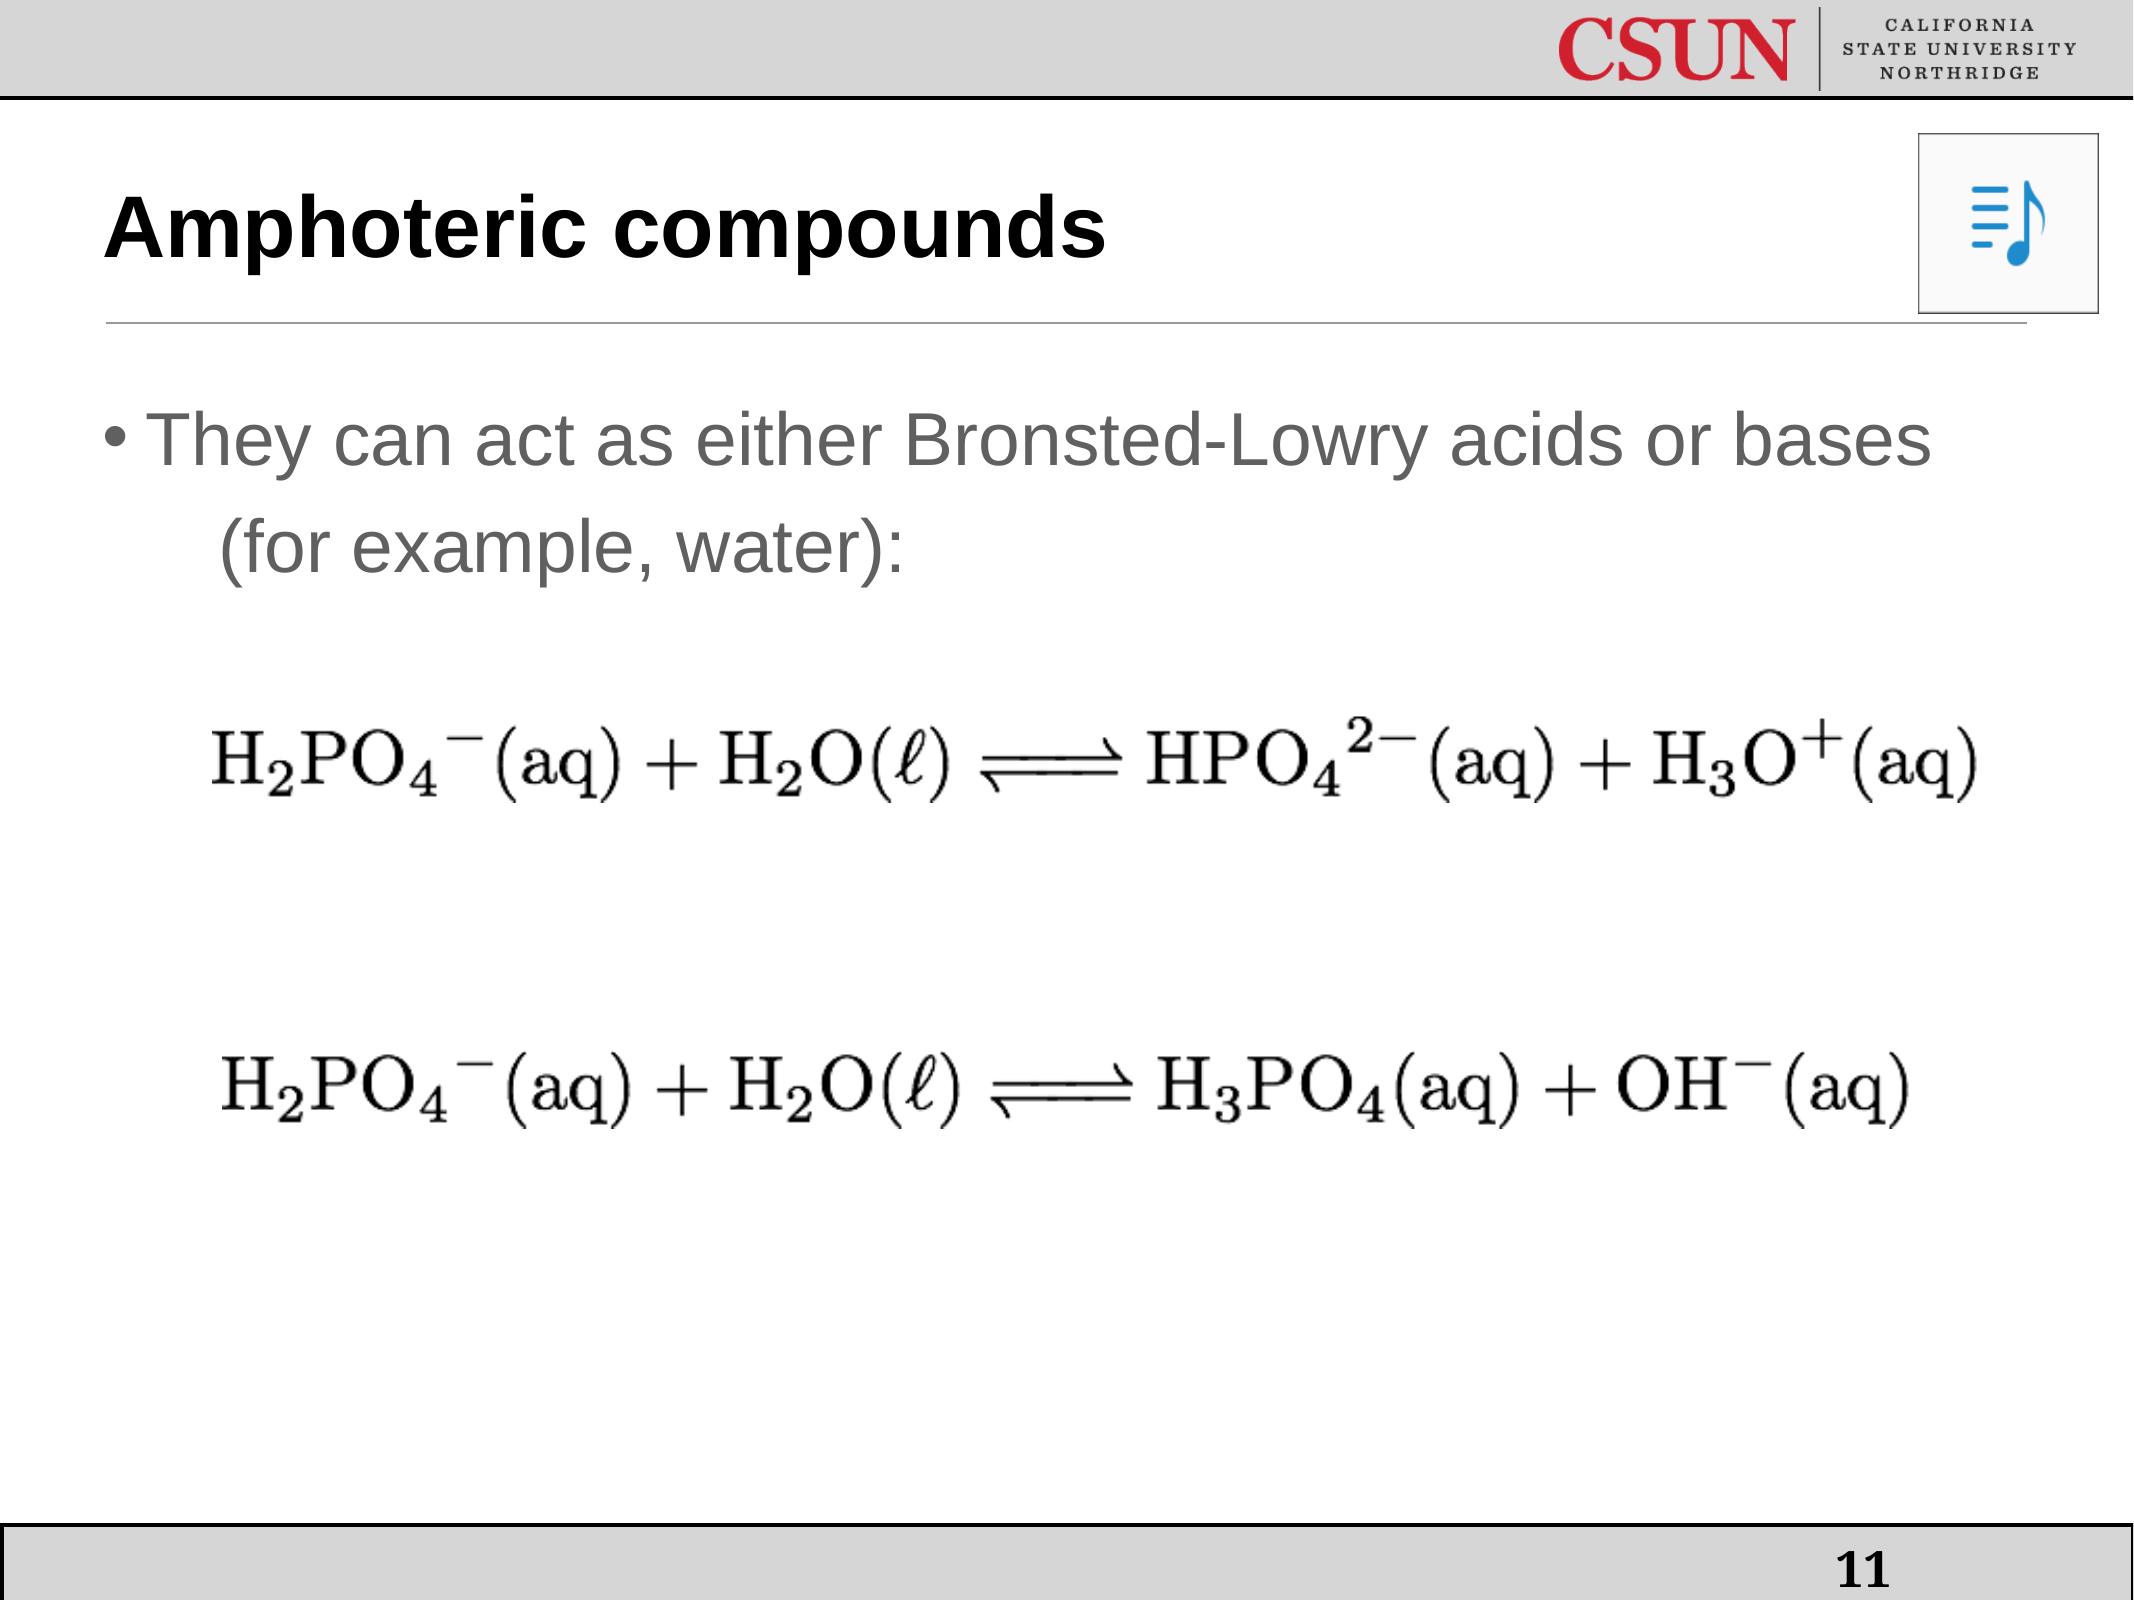

# Amphoteric compounds
They can act as either Bronsted-Lowry acids or bases
(for example, water):
11